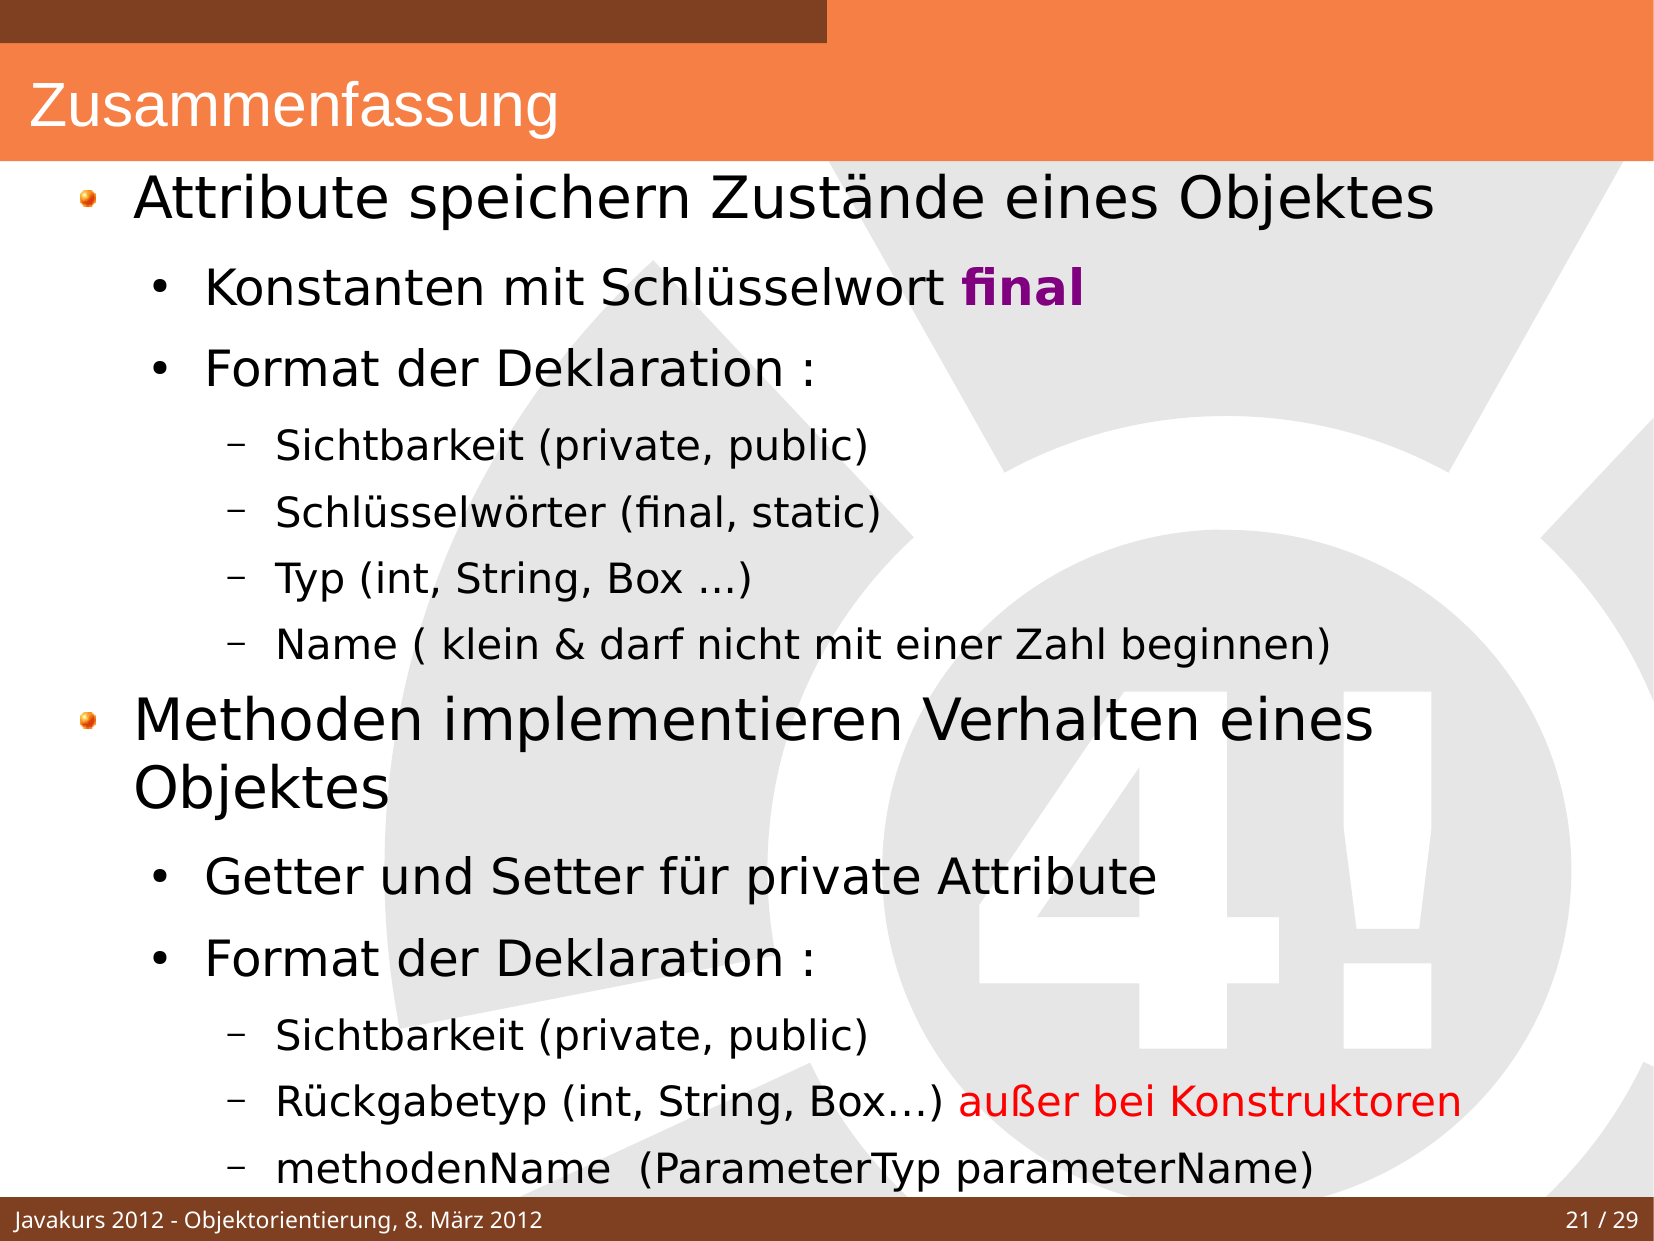

# Zusammenfassung
Attribute speichern Zustände eines Objektes
Konstanten mit Schlüsselwort final
Format der Deklaration :
Sichtbarkeit (private, public)
Schlüsselwörter (final, static)
Typ (int, String, Box ...)
Name ( klein & darf nicht mit einer Zahl beginnen)
Methoden implementieren Verhalten eines Objektes
Getter und Setter für private Attribute
Format der Deklaration :
Sichtbarkeit (private, public)
Rückgabetyp (int, String, Box…) außer bei Konstruktoren
methodenName (ParameterTyp parameterName)